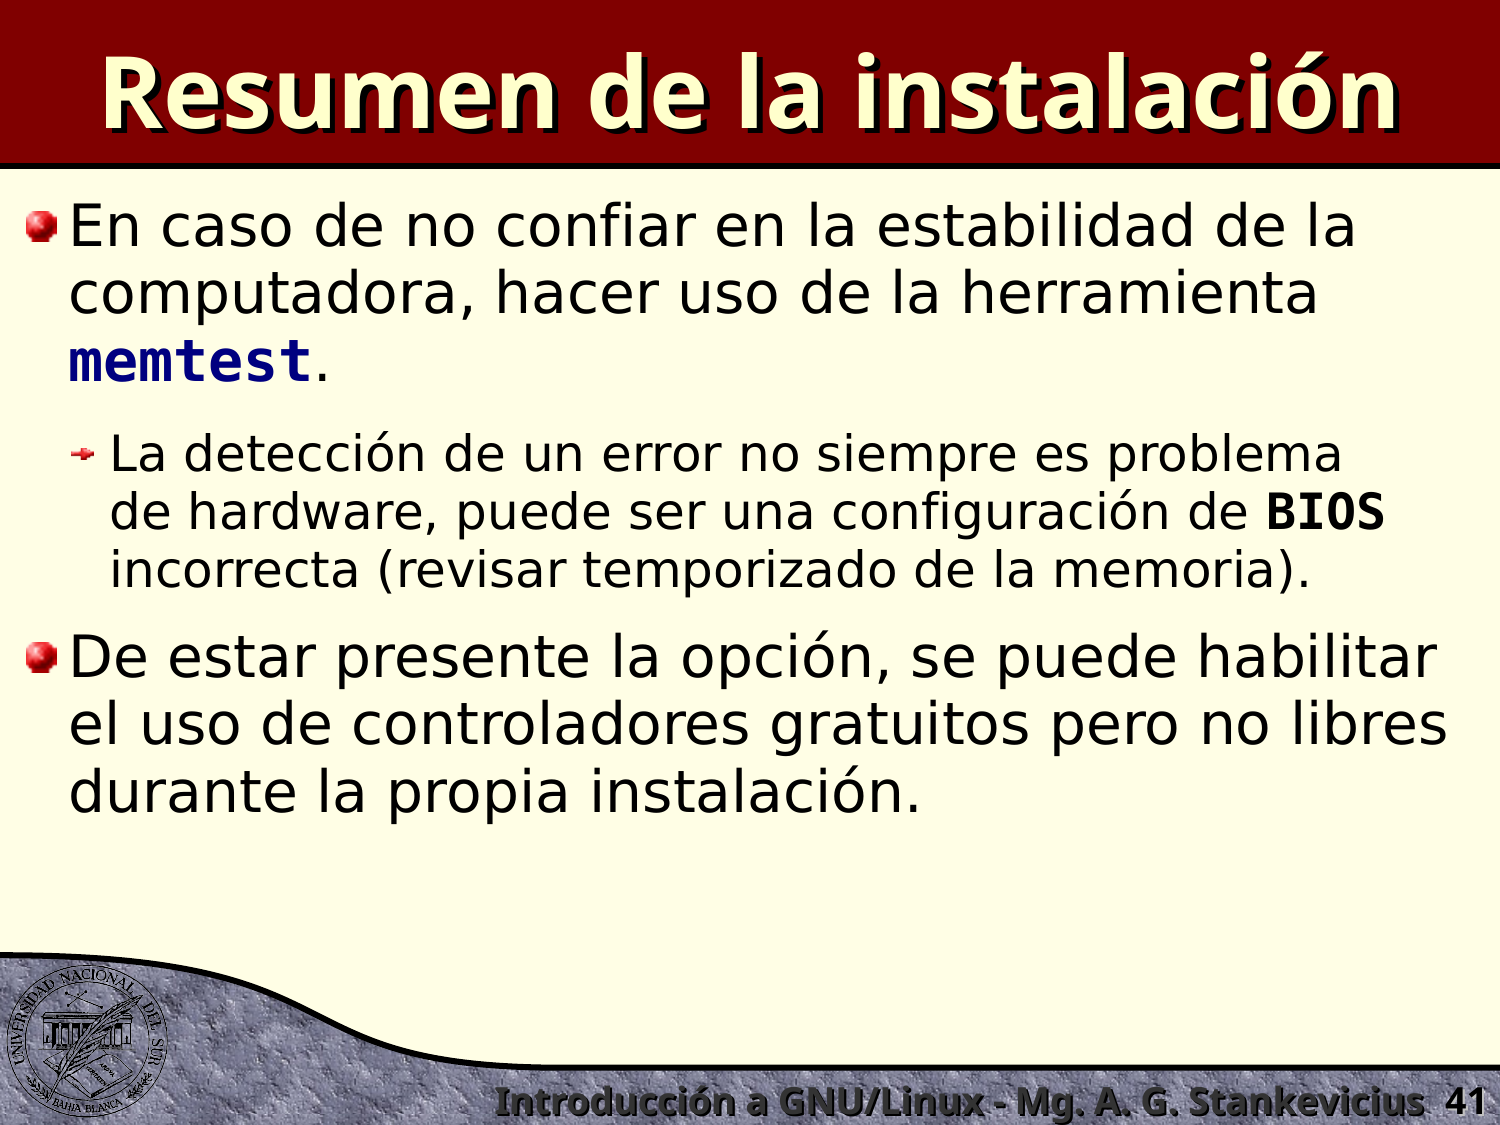

# Resumen de la instalación
En caso de no confiar en la estabilidad de la computadora, hacer uso de la herramienta memtest.
La detección de un error no siempre es problema
de hardware, puede ser una configuración de BIOS incorrecta (revisar temporizado de la memoria).
De estar presente la opción, se puede habilitar el uso de controladores gratuitos pero no libres durante la propia instalación.
41